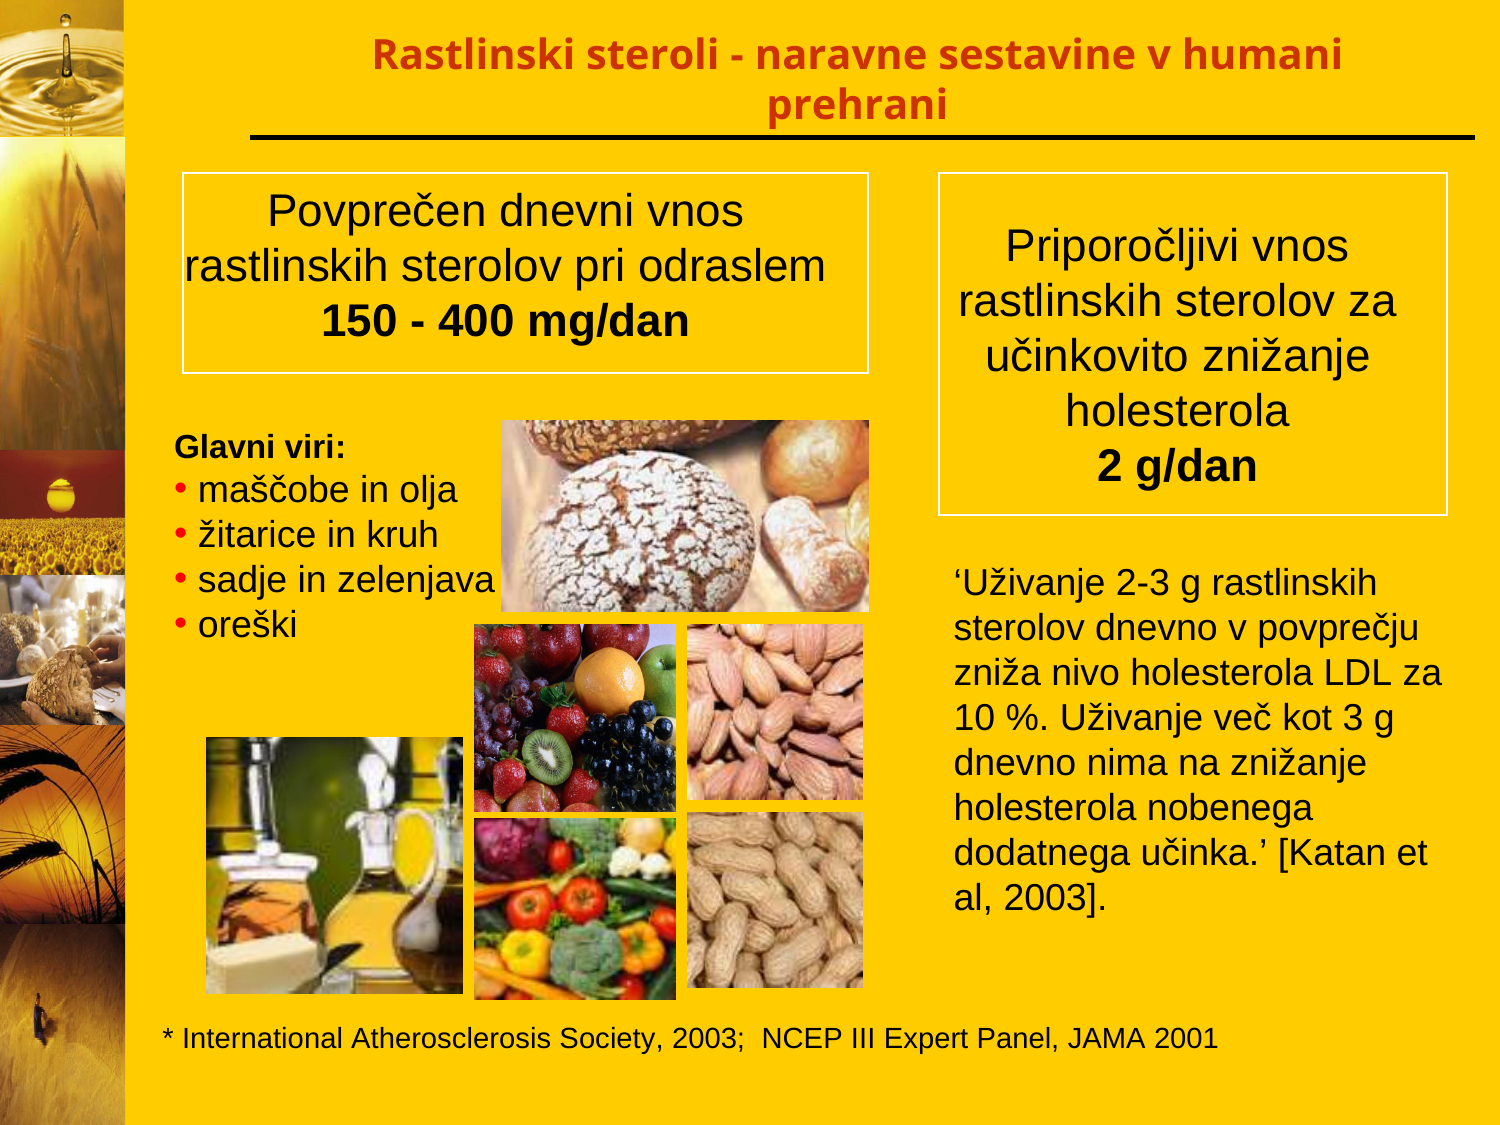

Rastlinski steroli - naravne sestavine v humani prehrani
Povprečen dnevni vnos rastlinskih sterolov pri odraslem
150 - 400 mg/dan
Glavni viri:
 maščobe in olja
 žitarice in kruh
 sadje in zelenjava
 oreški
Priporočljivi vnos rastlinskih sterolov za učinkovito znižanje holesterola
2 g/dan
‘Uživanje 2-3 g rastlinskih sterolov dnevno v povprečju zniža nivo holesterola LDL za 10 %. Uživanje več kot 3 g dnevno nima na znižanje holesterola nobenega dodatnega učinka.’ [Katan et al, 2003].
* International Atherosclerosis Society, 2003; NCEP III Expert Panel, JAMA 2001